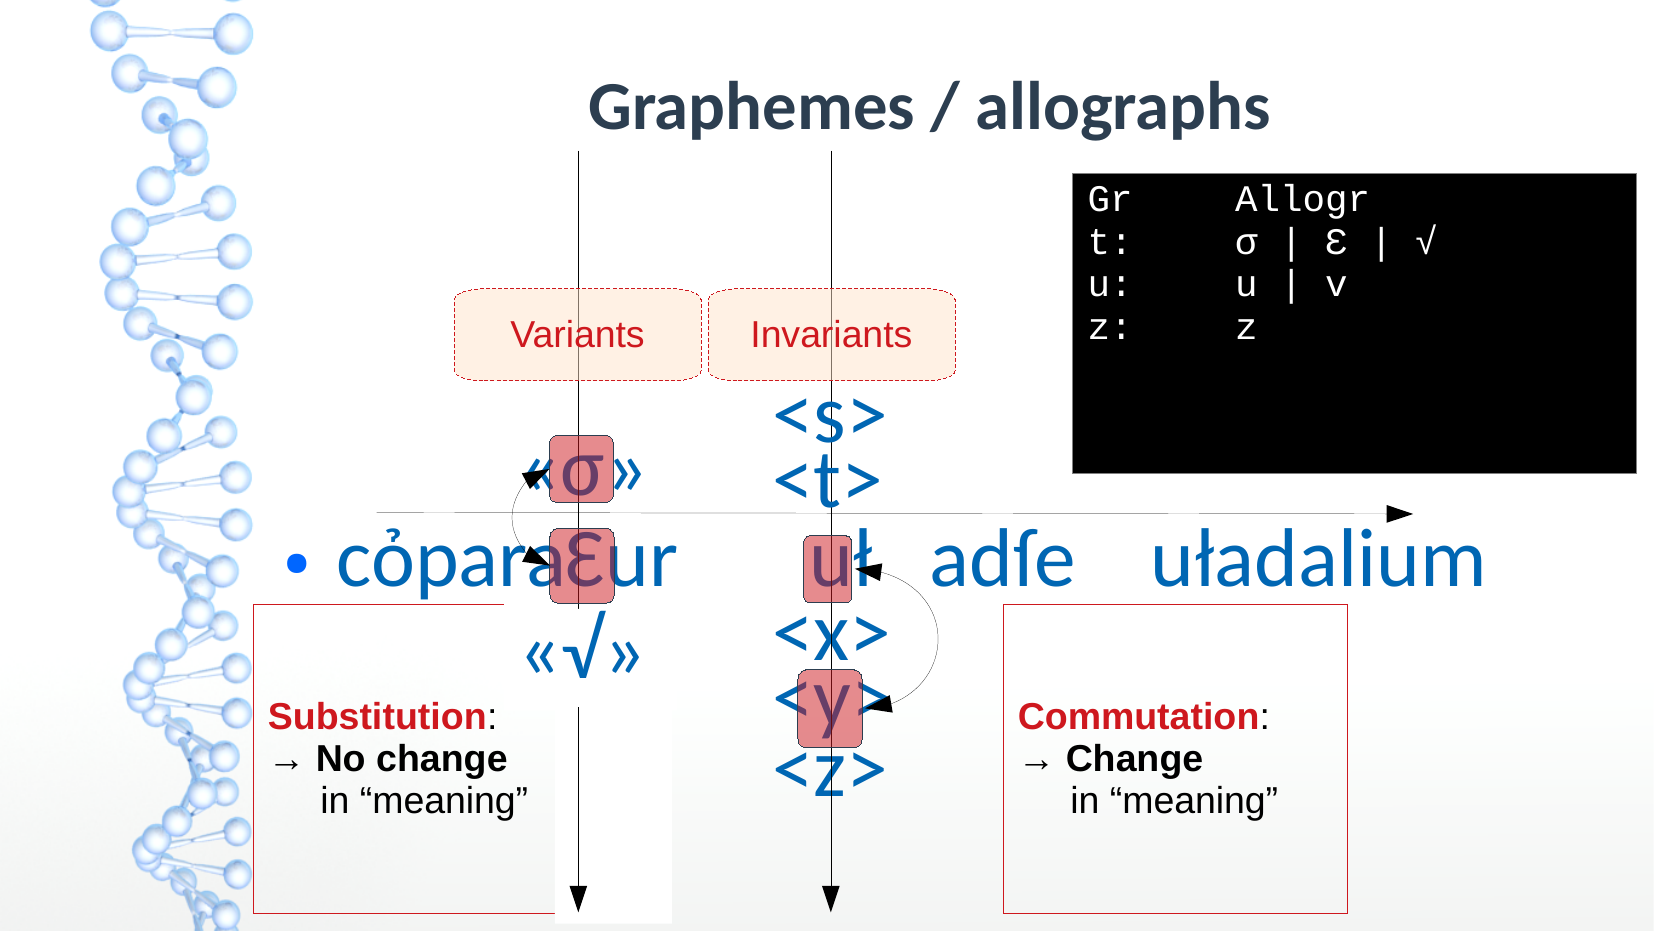

# Graphemes / allographs
Gr		Allogr
t:		σ | Ɛ | √
u:		u | v
z:		z
Variants
Invariants
<s>
«σ»
<t>
cỏparaƐur uł adſe uładalium
<x>
Substitution:
→ No change
 in “meaning”
Commutation:
→ Change
 in “meaning”
<y>
<z>
«√»